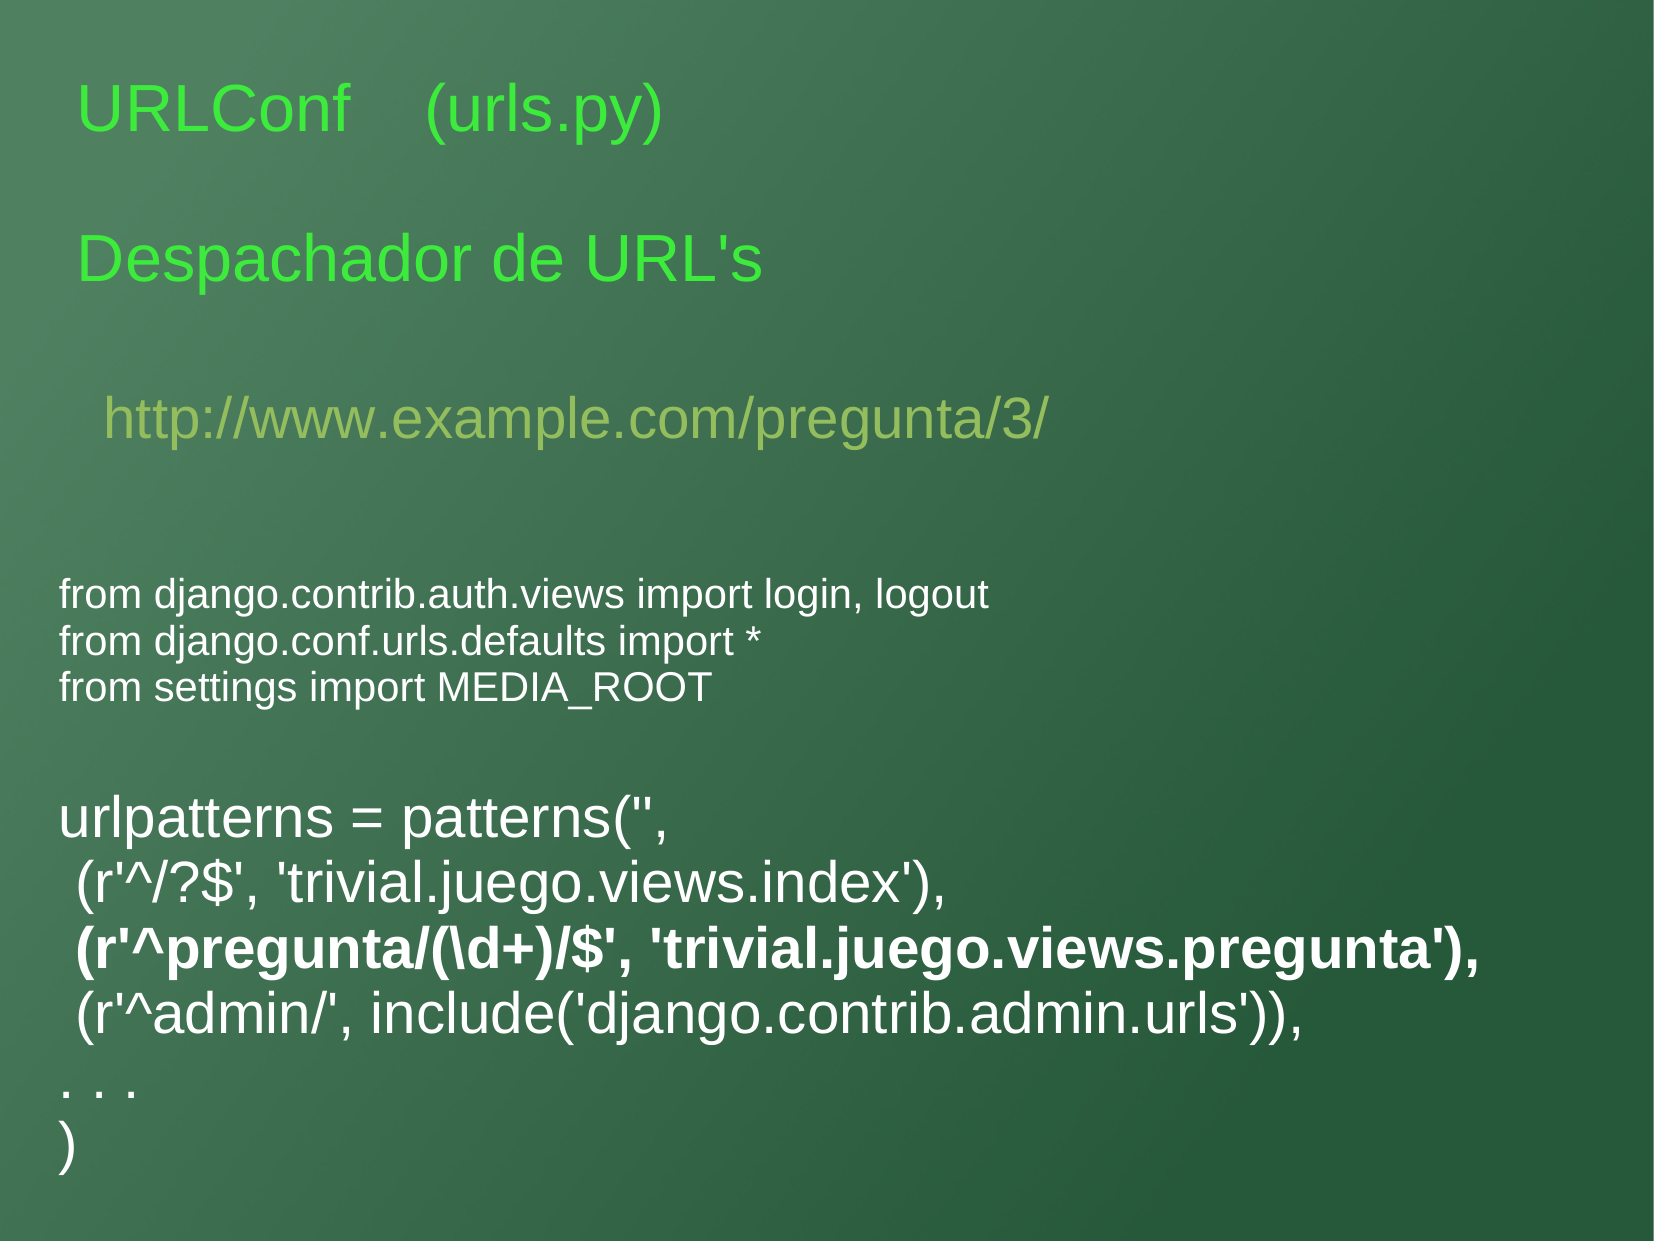

# URLConf (urls.py) Despachador de URL's
http://www.example.com/pregunta/3/
from django.contrib.auth.views import login, logout
from django.conf.urls.defaults import *
from settings import MEDIA_ROOT
urlpatterns = patterns('',
 (r'^/?$', 'trivial.juego.views.index'),
 (r'^pregunta/(\d+)/$', 'trivial.juego.views.pregunta'),
 (r'^admin/', include('django.contrib.admin.urls')),
. . .
)